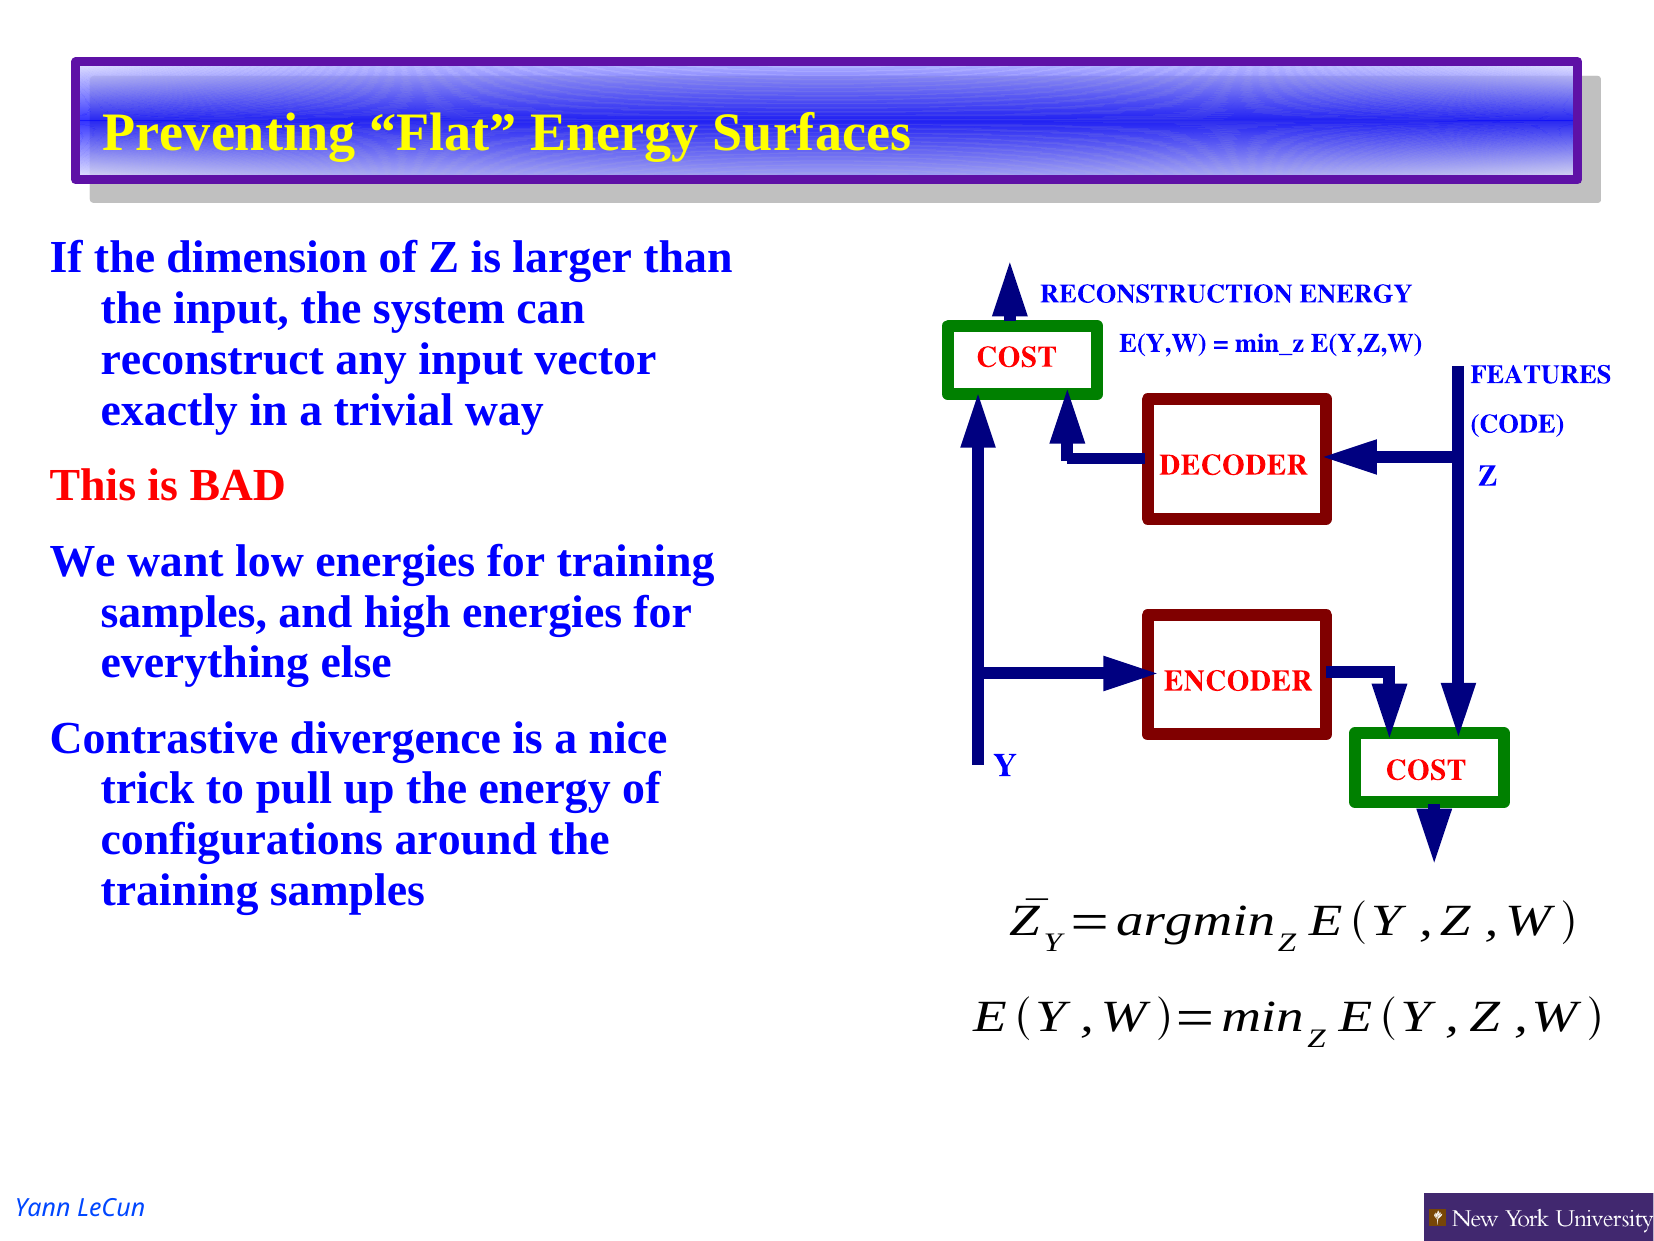

# Preventing “Flat” Energy Surfaces
If the dimension of Z is larger than the input, the system can reconstruct any input vector exactly in a trivial way
This is BAD
We want low energies for training samples, and high energies for everything else
Contrastive divergence is a nice trick to pull up the energy of configurations around the training samples